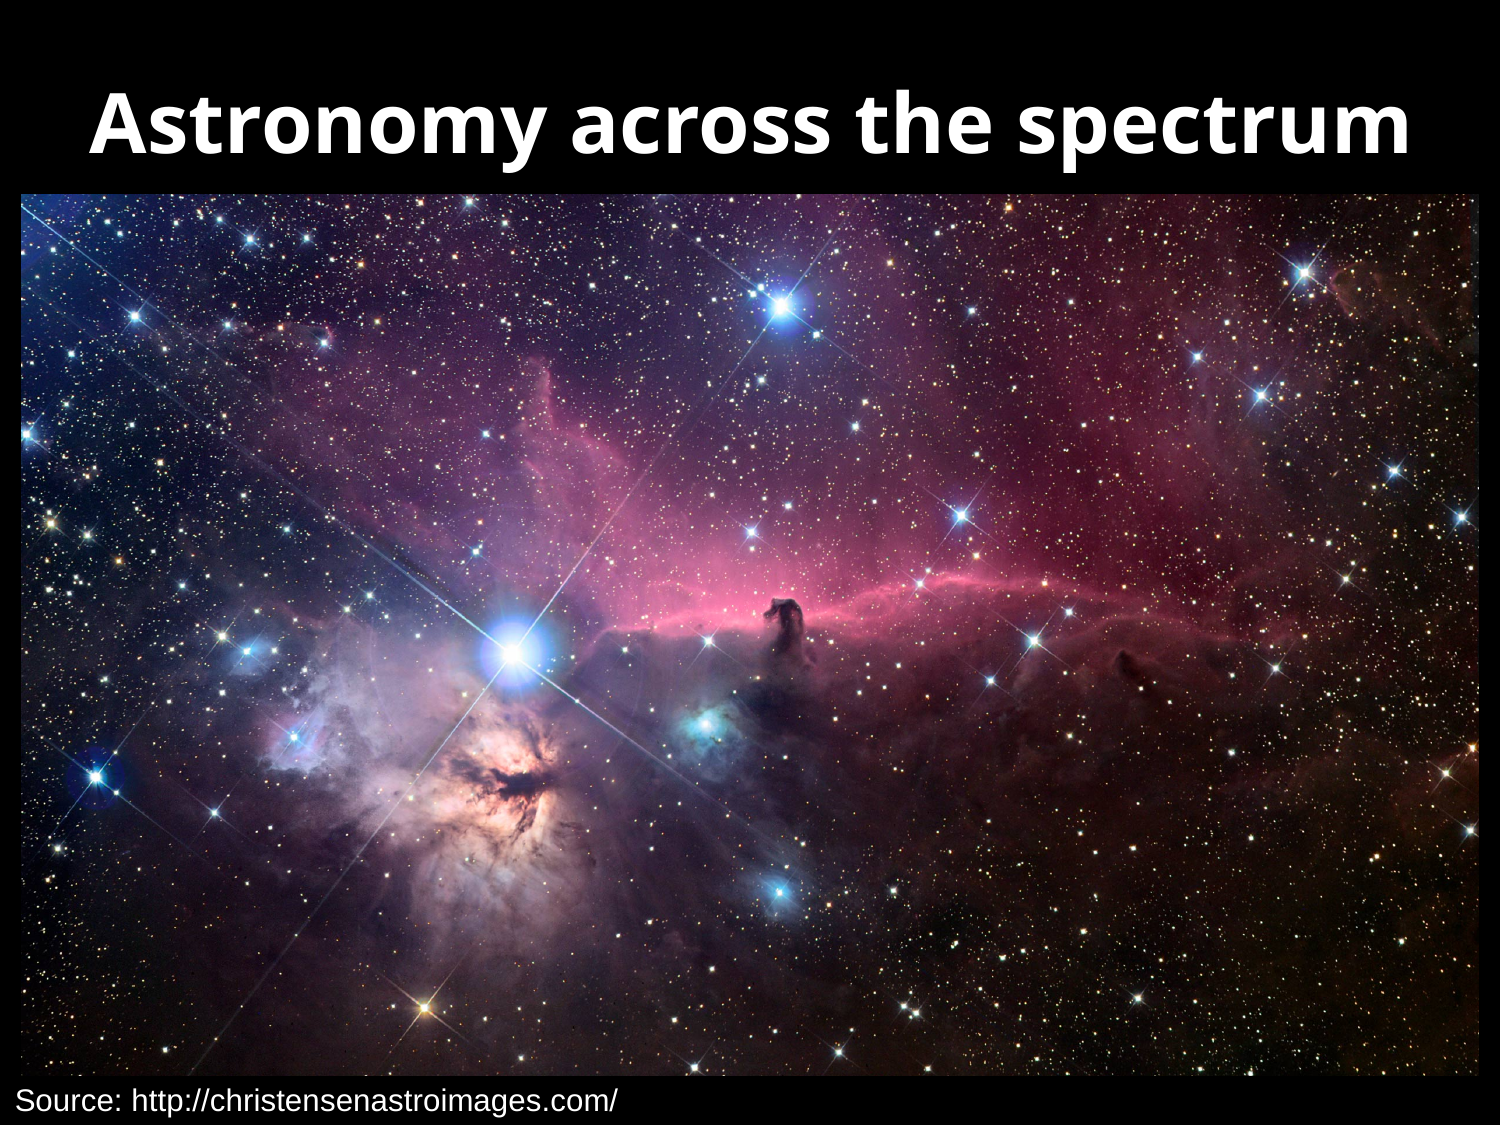

# Astronomy across the spectrum
Source: http://christensenastroimages.com/